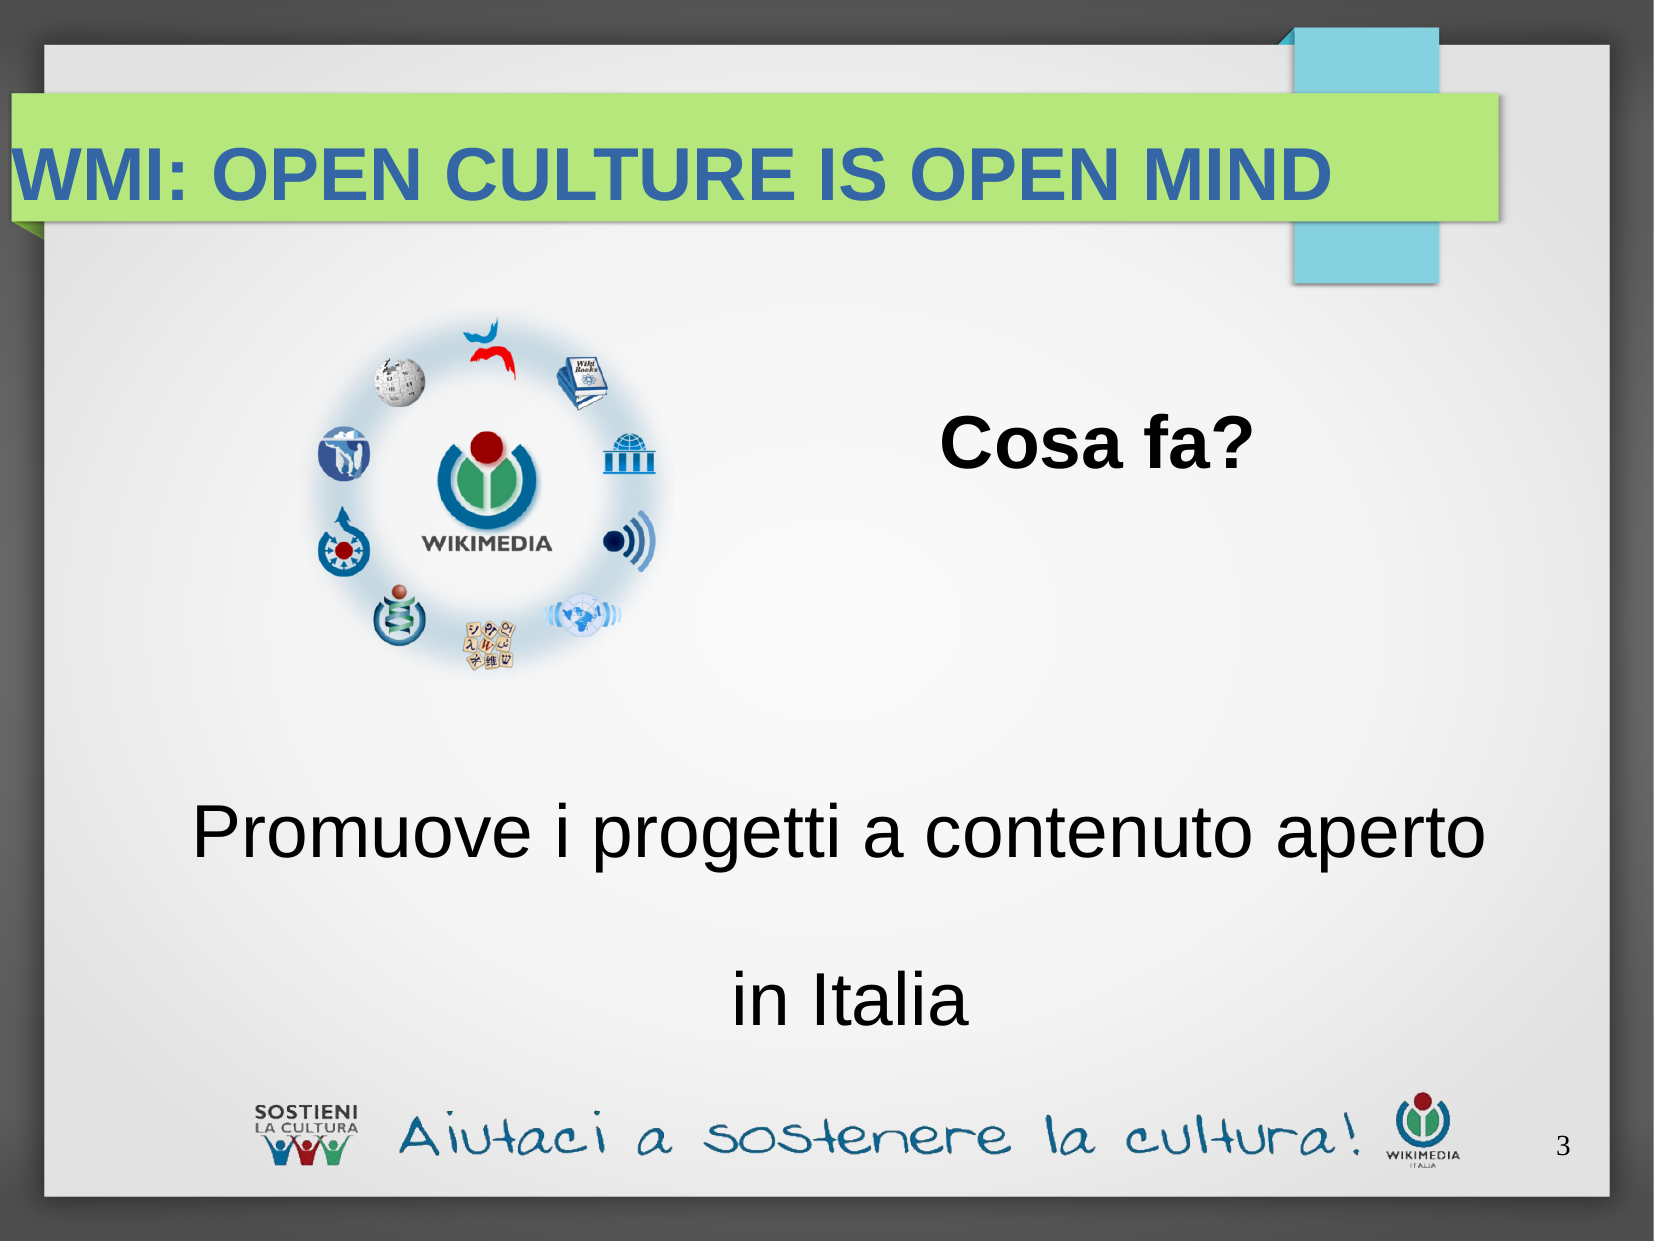

WMI: OPEN CULTURE IS OPEN MIND
Cosa fa?
# Promuove i progetti a contenuto aperto
in Italia
3